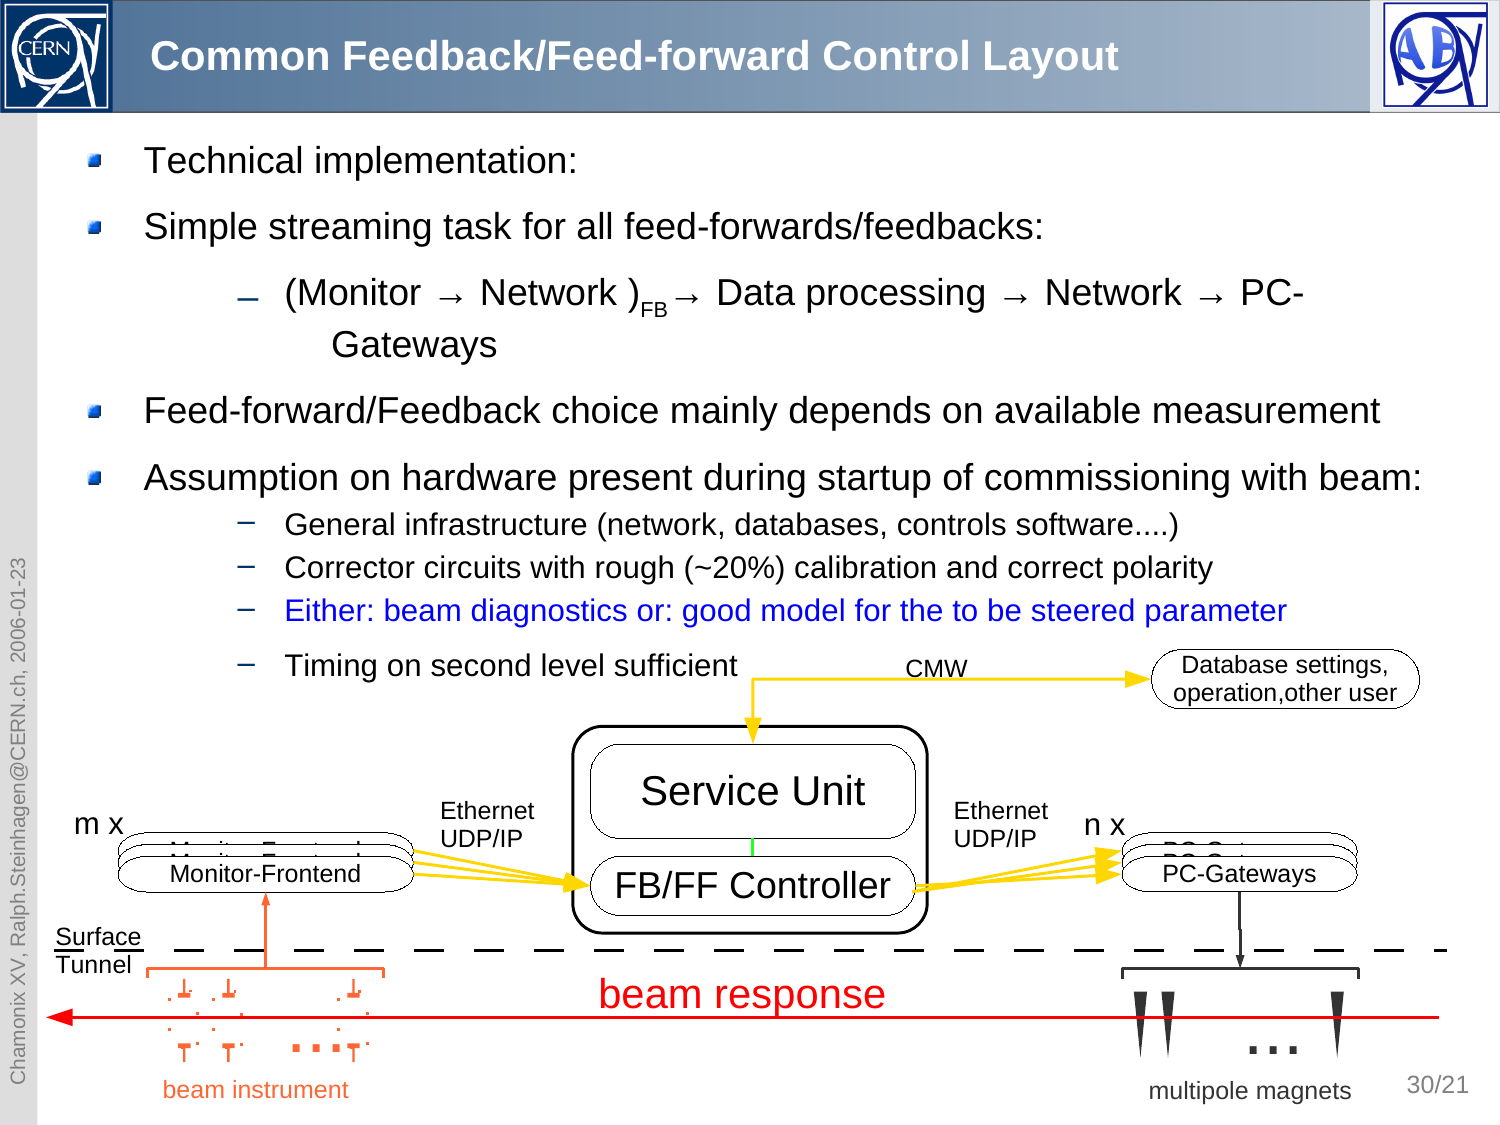

# Common Feedback/Feed-forward Control Layout
Technical implementation:
Simple streaming task for all feed-forwards/feedbacks:
(Monitor → Network )FB→ Data processing → Network → PC-Gateways
Feed-forward/Feedback choice mainly depends on available measurement
Assumption on hardware present during startup of commissioning with beam:
General infrastructure (network, databases, controls software....)
Corrector circuits with rough (~20%) calibration and correct polarity
Either: beam diagnostics or: good model for the to be steered parameter
Timing on second level sufficient
CMW
Database settings,
operation,other user
Service Unit
Ethernet UDP/IP
Ethernet UDP/IP
m x
n x
Monitor-Frontend
PC-Gateways
Monitor-Frontend
PC-Gateways
Monitor-Frontend
FB/FF Controller
PC-Gateways
Surface
Tunnel
...
...
beam response
beam instrument
multipole magnets